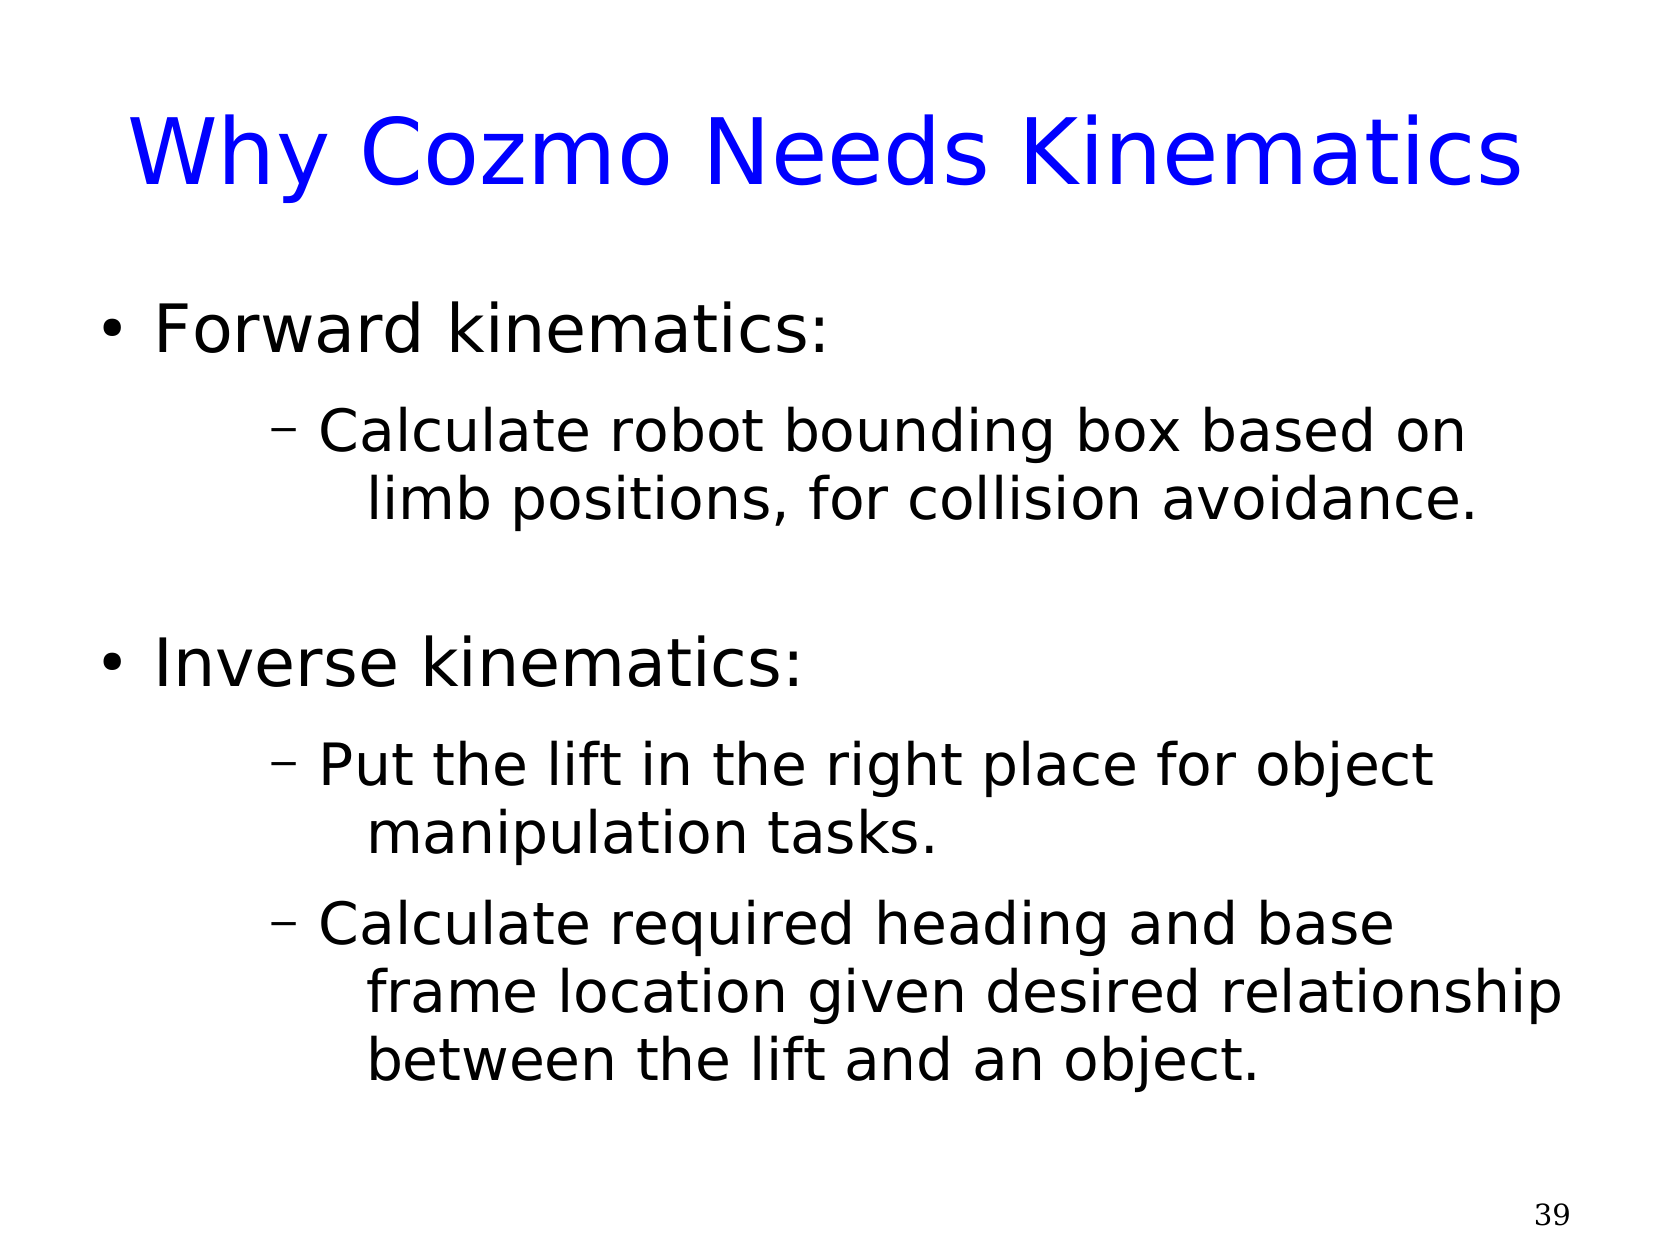

# Why Cozmo Needs Kinematics
Forward kinematics:
Calculate robot bounding box based on limb positions, for collision avoidance.
Inverse kinematics:
Put the lift in the right place for object manipulation tasks.
Calculate required heading and base frame location given desired relationship between the lift and an object.
39